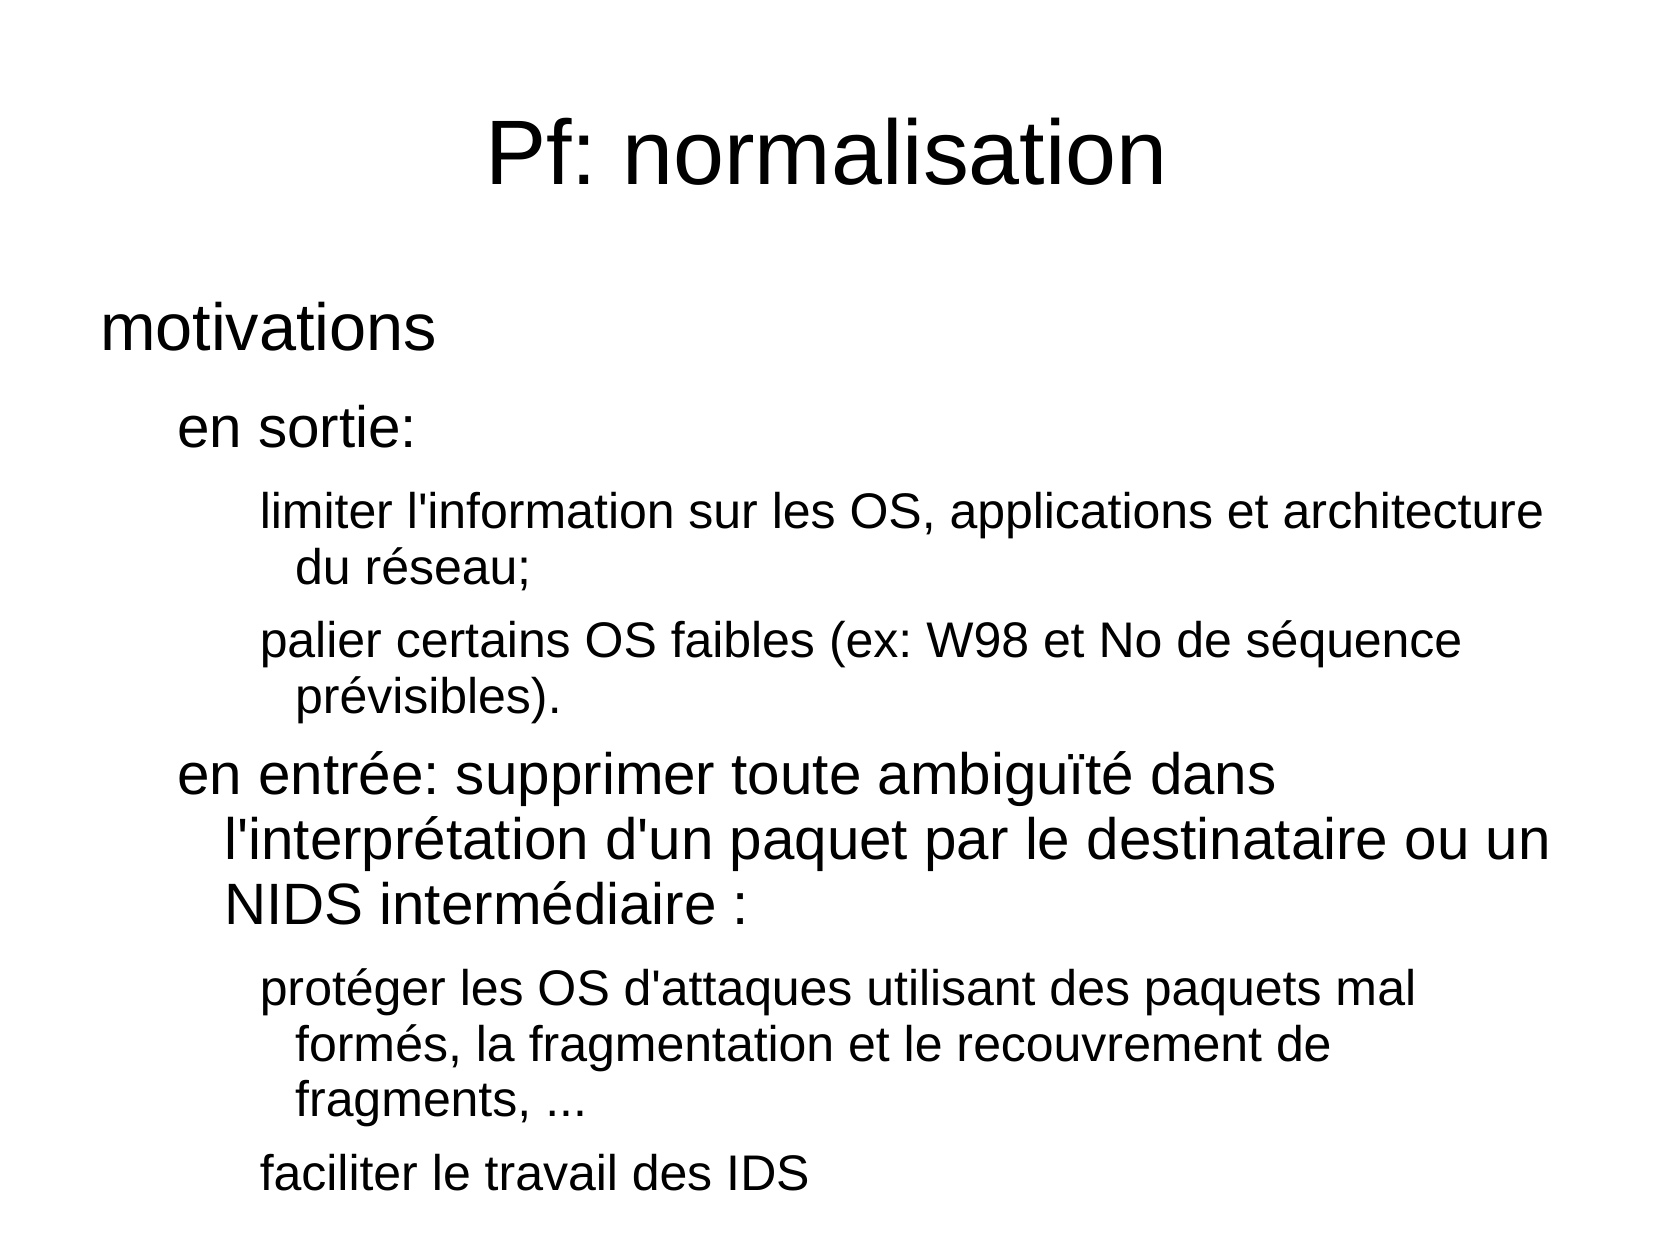

# Pf: normalisation
motivations
en sortie:
limiter l'information sur les OS, applications et architecture du réseau;
palier certains OS faibles (ex: W98 et No de séquence prévisibles).
en entrée: supprimer toute ambiguïté dans l'interprétation d'un paquet par le destinataire ou un NIDS intermédiaire :
protéger les OS d'attaques utilisant des paquets mal formés, la fragmentation et le recouvrement de fragments, ...
faciliter le travail des IDS